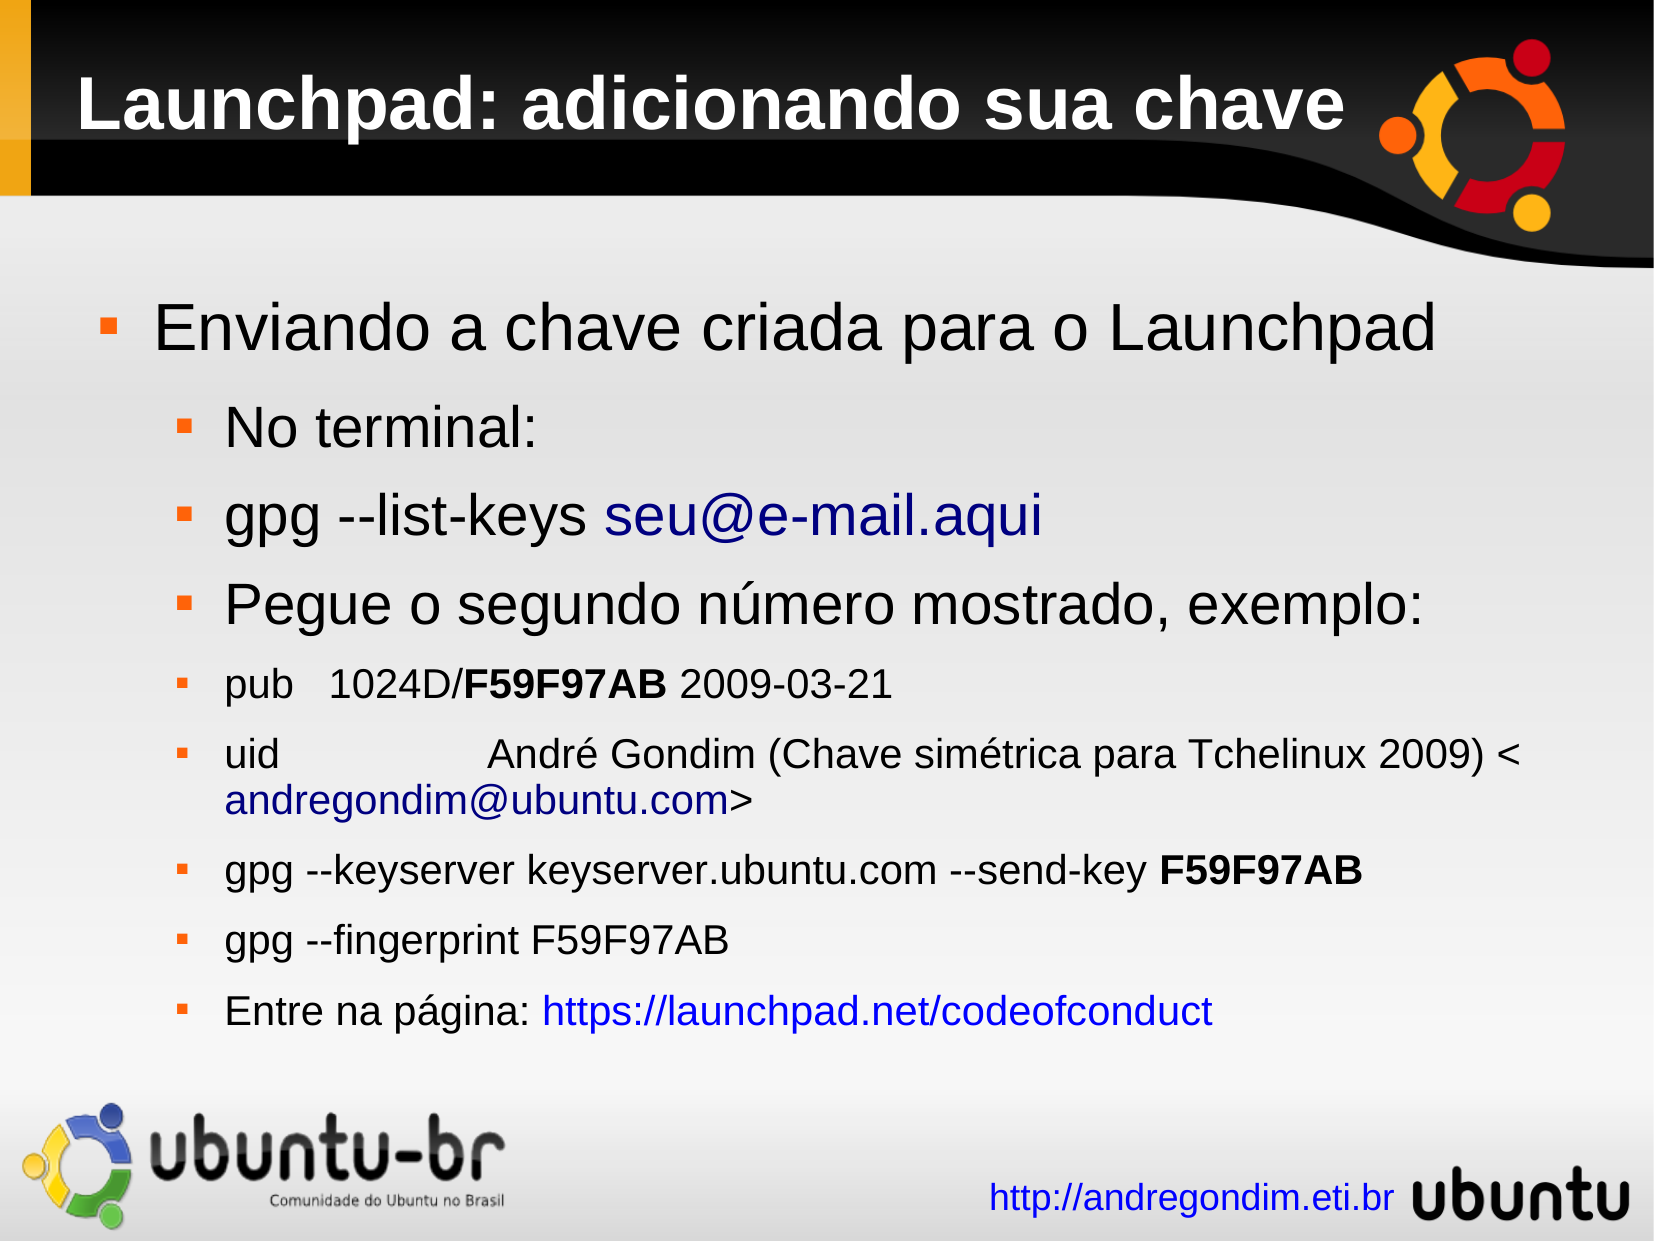

# Launchpad: adicionando sua chave
Enviando a chave criada para o Launchpad
No terminal:
gpg --list-keys seu@e-mail.aqui
Pegue o segundo número mostrado, exemplo:
pub 1024D/F59F97AB 2009-03-21
uid André Gondim (Chave simétrica para Tchelinux 2009) <andregondim@ubuntu.com>
gpg --keyserver keyserver.ubuntu.com --send-key F59F97AB
gpg --fingerprint F59F97AB
Entre na página: https://launchpad.net/codeofconduct